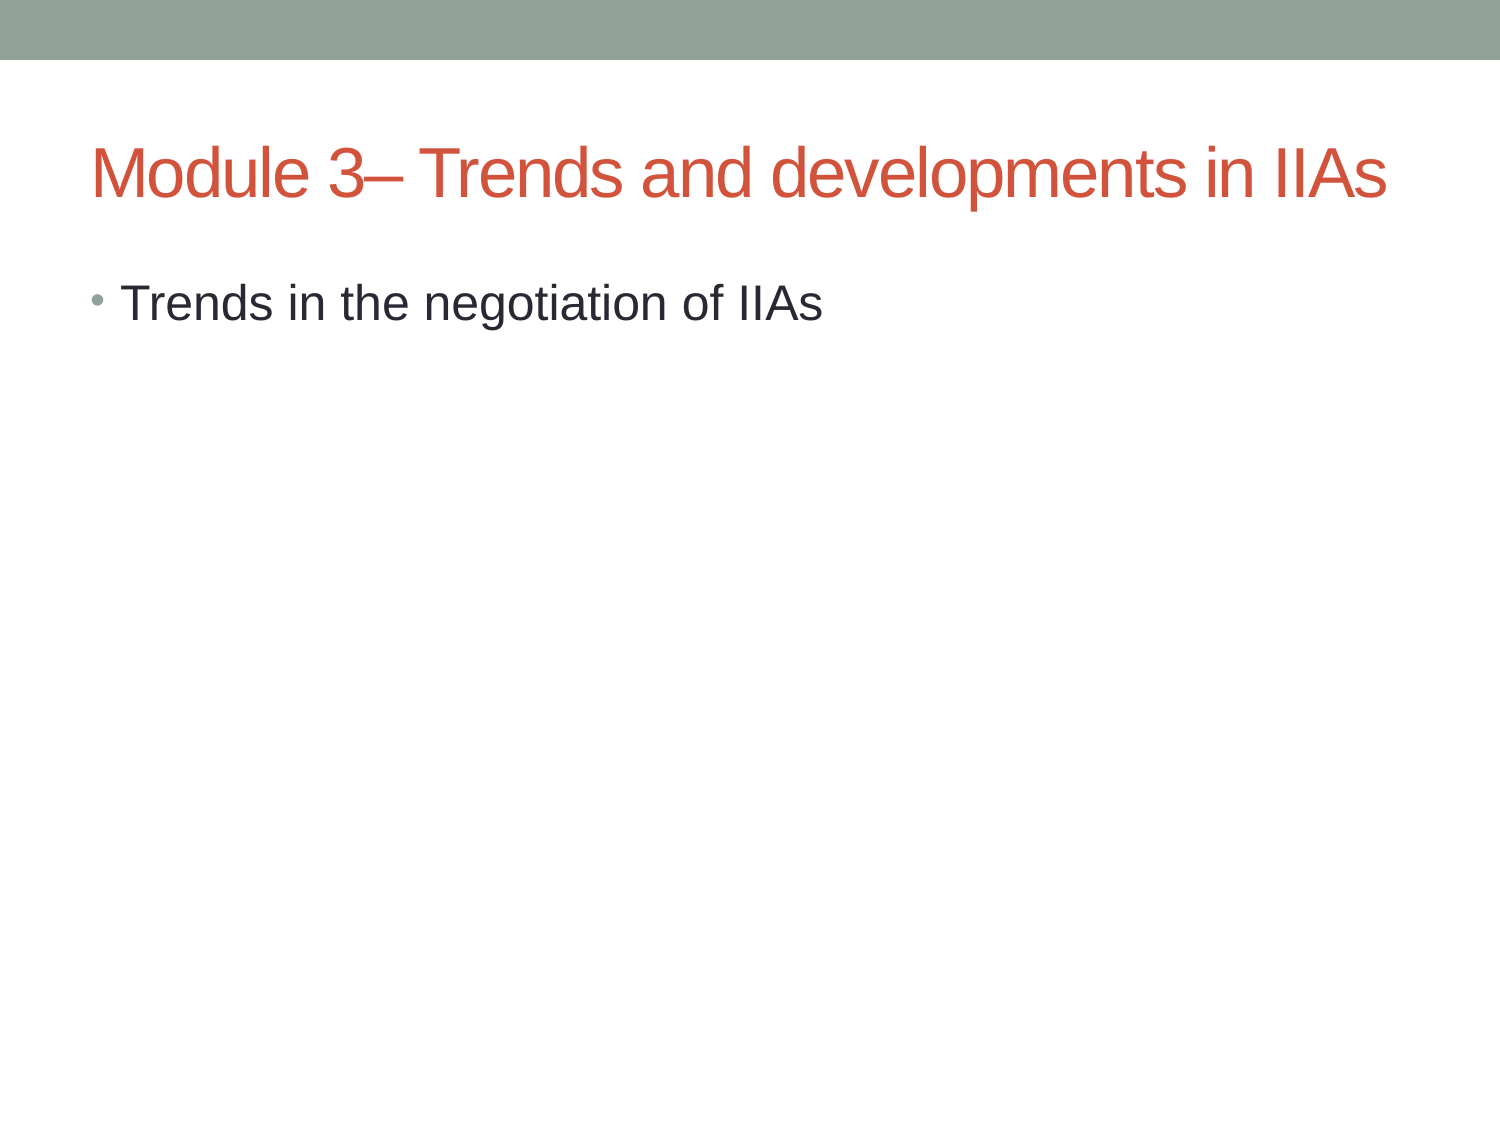

# Module 3– Trends and developments in IIAs
Trends in the negotiation of IIAs